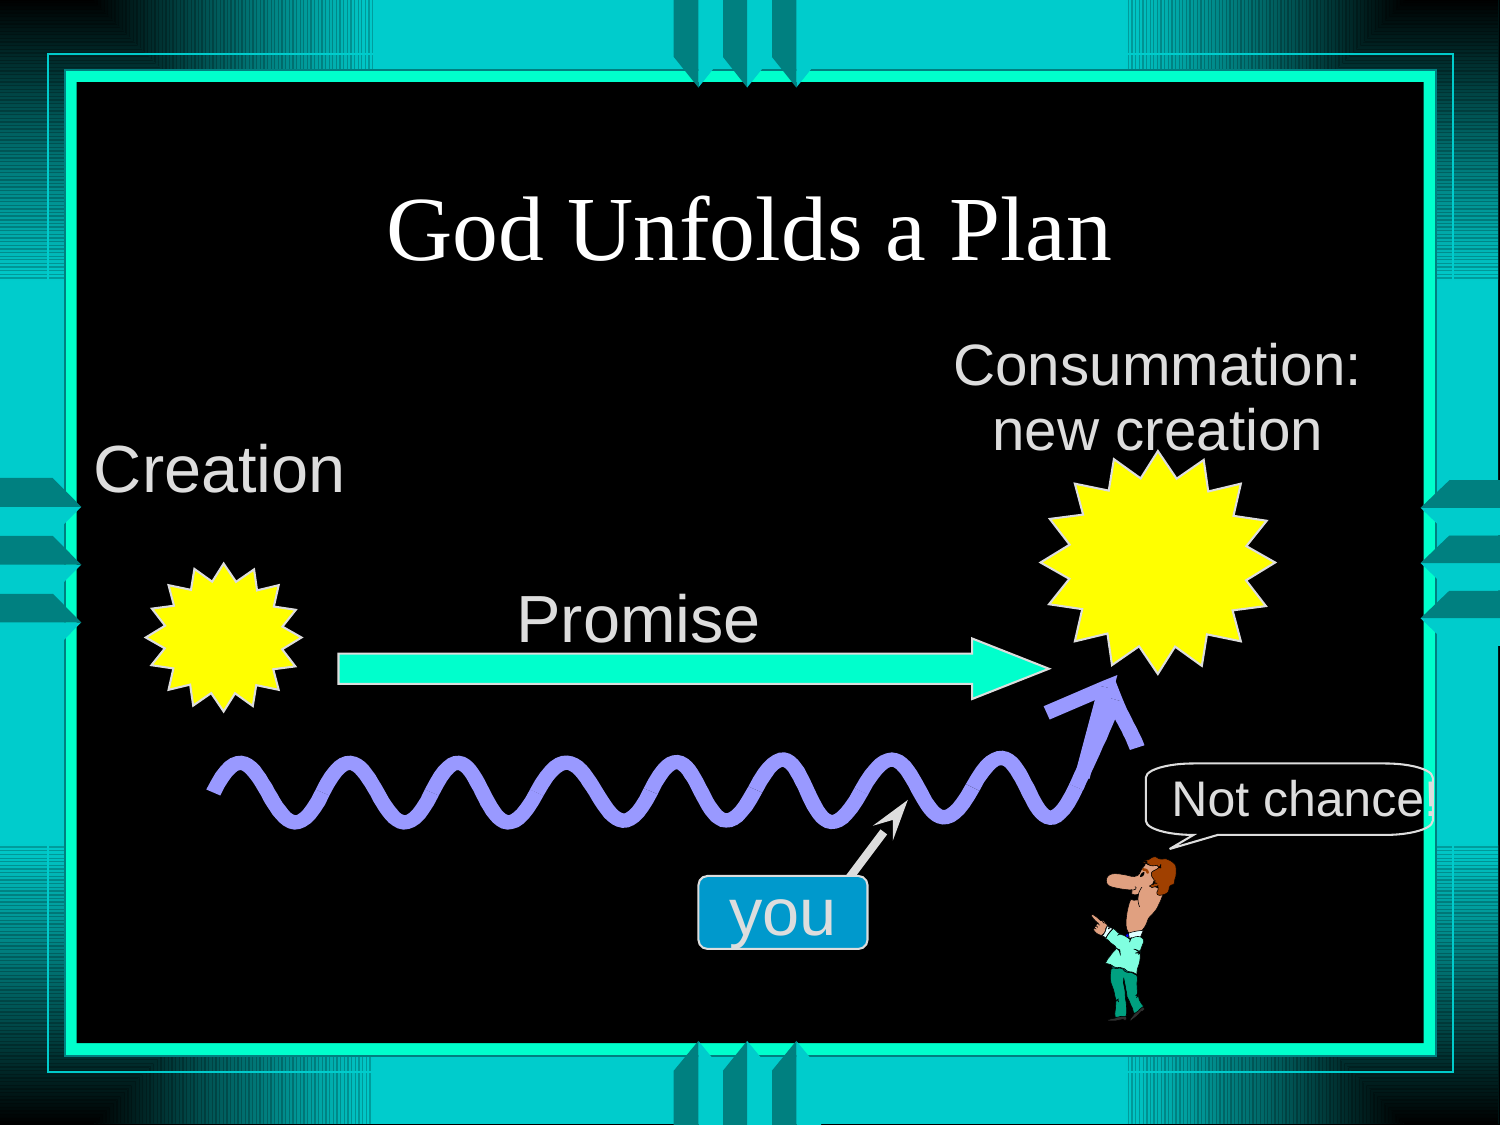

# God Unfolds a Plan
Consummation: new creation
Creation
Promise
Not chance!
you